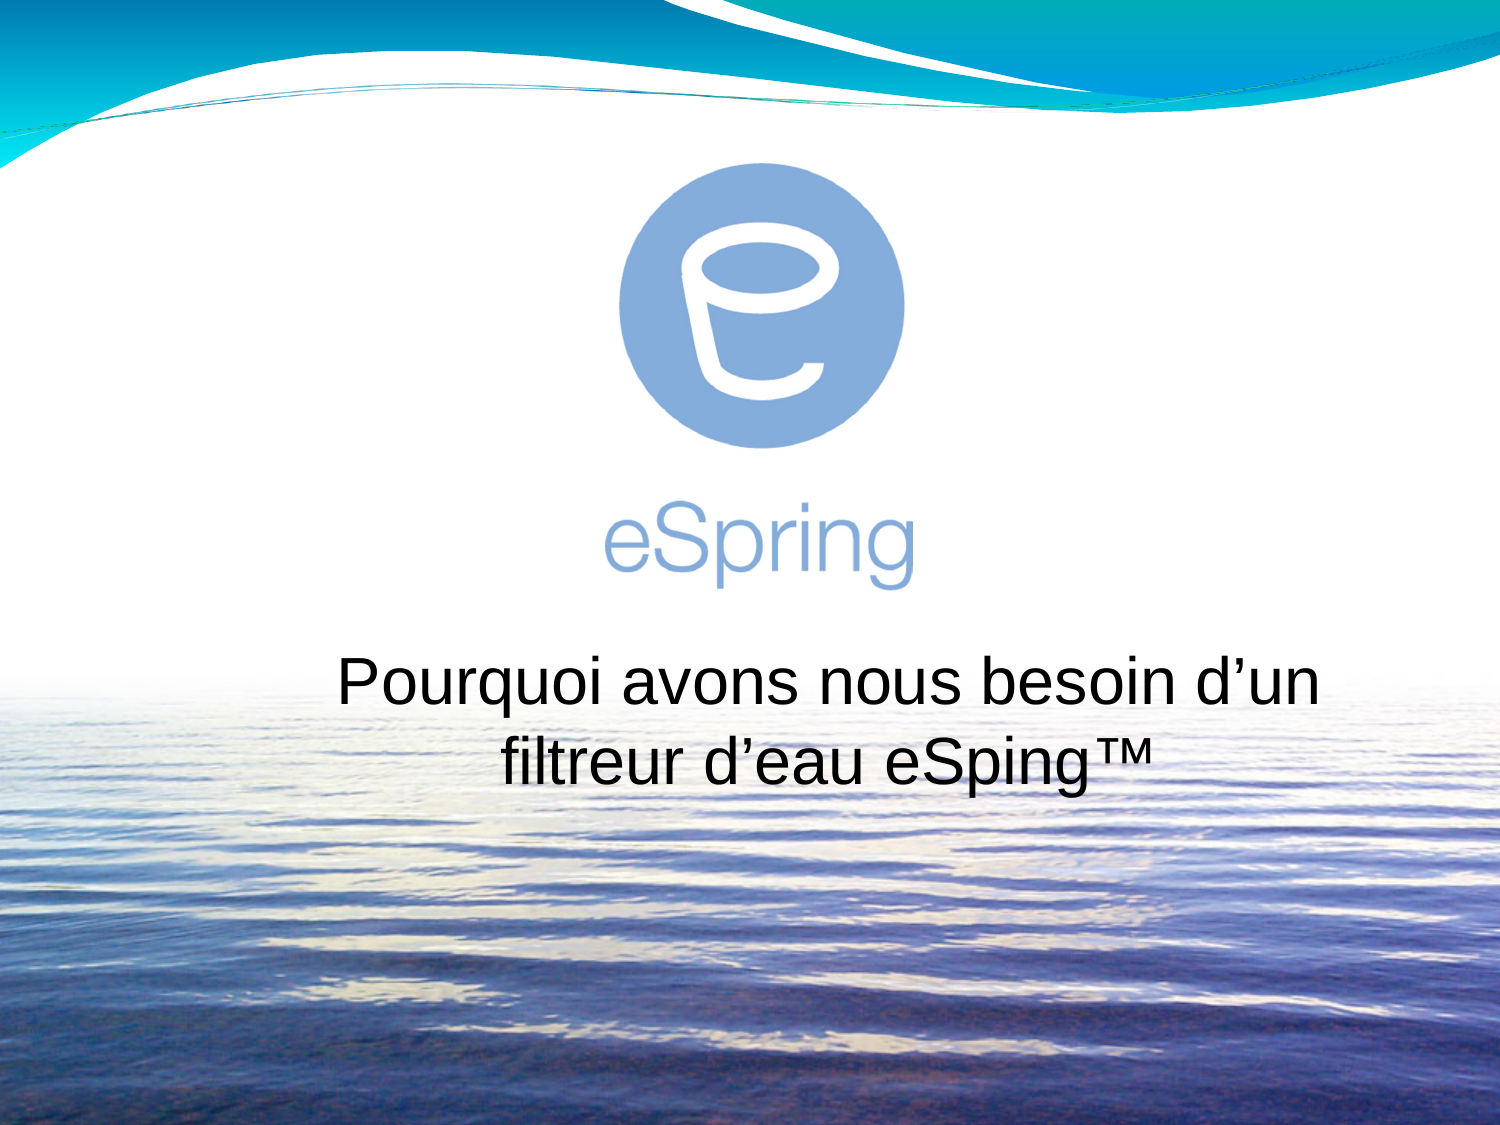

Pourquoi avons nous besoin d’un filtreur d’eau eSping™